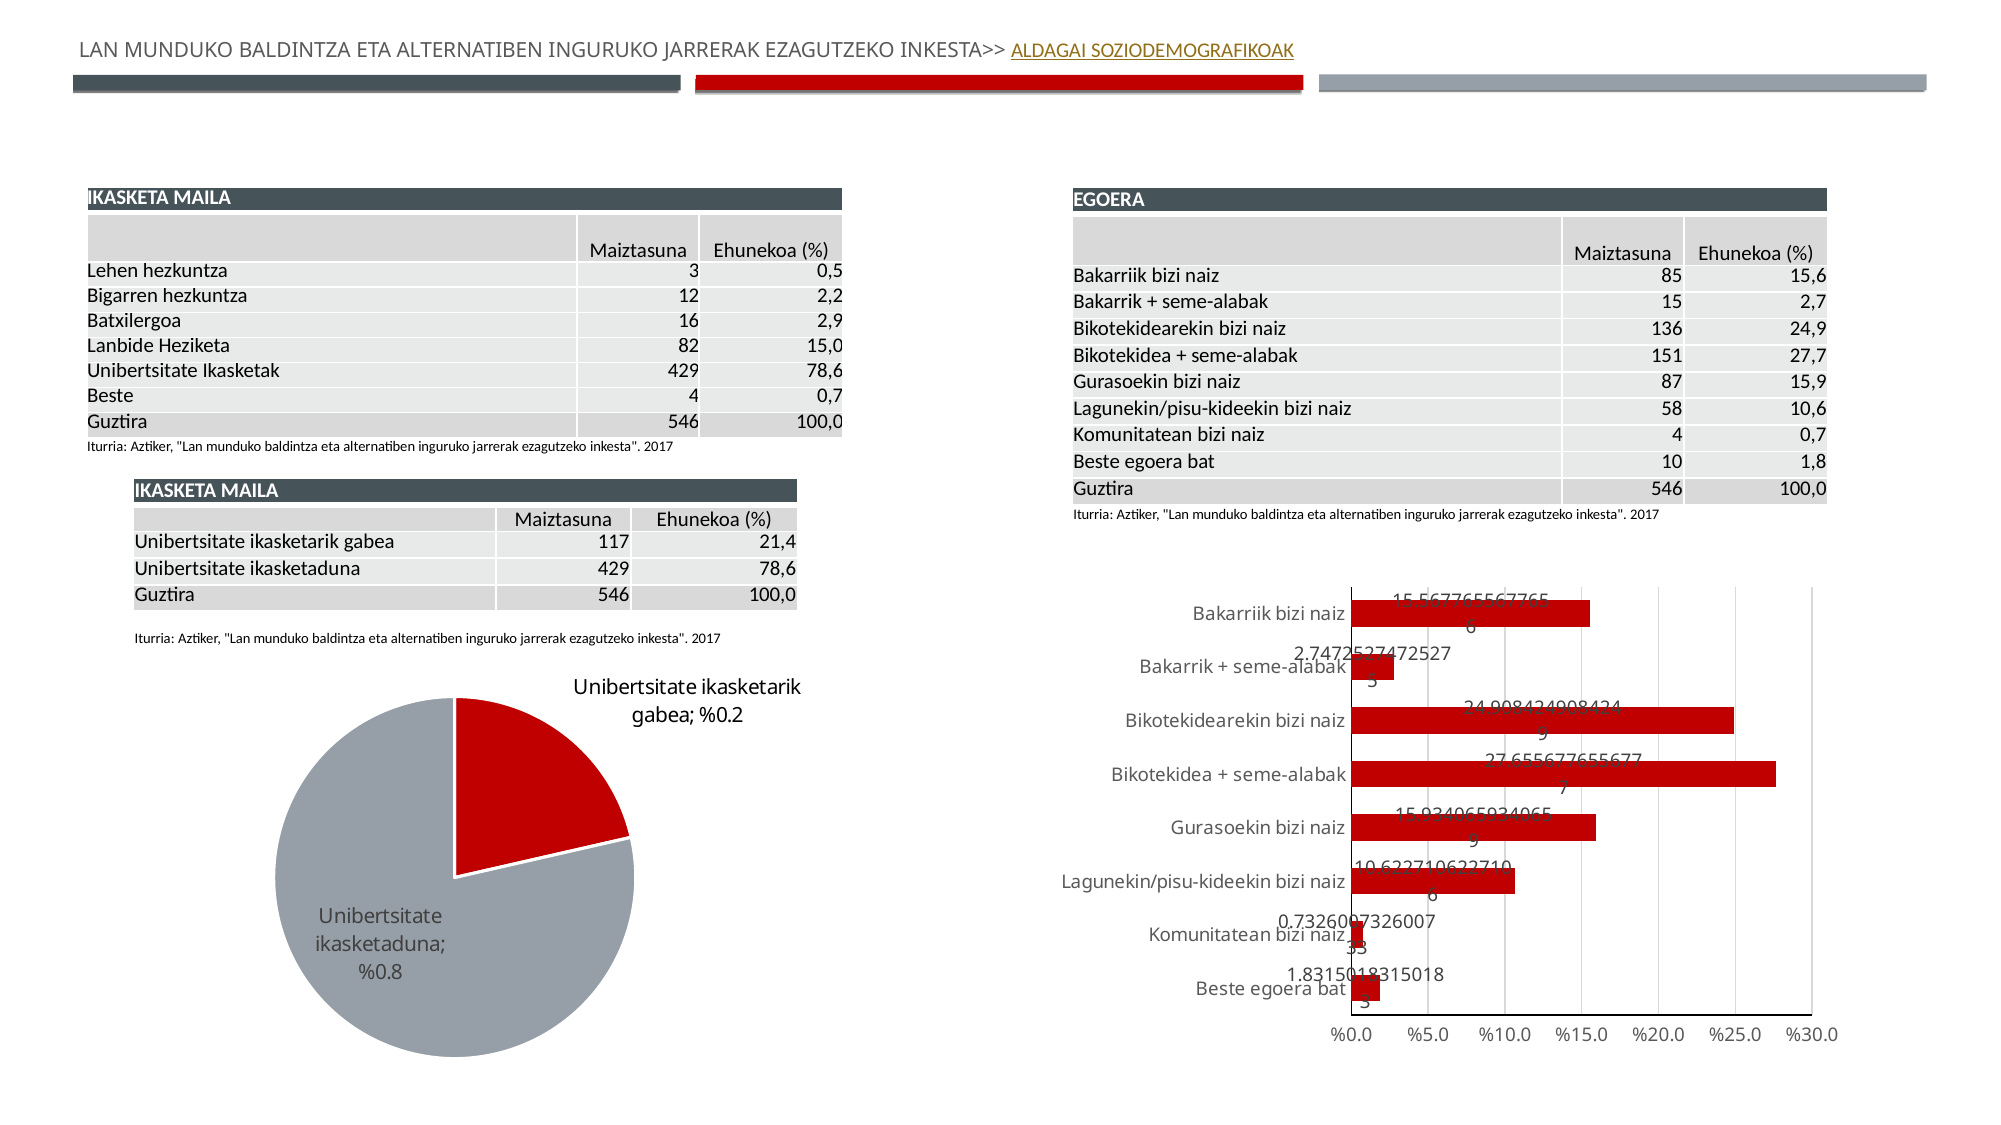

LAN MUNDUKO BALDINTZA ETA ALTERNATIBEN INGURUKO JARRERAK EZAGUTZEKO INKESTA>> ALDAGAI SOZIODEMOGRAFIKOAK
| IKASKETA MAILA | | |
| --- | --- | --- |
| | Maiztasuna | Ehunekoa (%) |
| Lehen hezkuntza | 3 | 0,5 |
| Bigarren hezkuntza | 12 | 2,2 |
| Batxilergoa | 16 | 2,9 |
| Lanbide Heziketa | 82 | 15,0 |
| Unibertsitate Ikasketak | 429 | 78,6 |
| Beste | 4 | 0,7 |
| Guztira | 546 | 100,0 |
| Iturria: Aztiker, "Lan munduko baldintza eta alternatiben inguruko jarrerak ezagutzeko inkesta". 2017 | | |
| EGOERA | | |
| --- | --- | --- |
| | Maiztasuna | Ehunekoa (%) |
| Bakarriik bizi naiz | 85 | 15,6 |
| Bakarrik + seme-alabak | 15 | 2,7 |
| Bikotekidearekin bizi naiz | 136 | 24,9 |
| Bikotekidea + seme-alabak | 151 | 27,7 |
| Gurasoekin bizi naiz | 87 | 15,9 |
| Lagunekin/pisu-kideekin bizi naiz | 58 | 10,6 |
| Komunitatean bizi naiz | 4 | 0,7 |
| Beste egoera bat | 10 | 1,8 |
| Guztira | 546 | 100,0 |
| Iturria: Aztiker, "Lan munduko baldintza eta alternatiben inguruko jarrerak ezagutzeko inkesta". 2017 | | |
| IKASKETA MAILA | | |
| --- | --- | --- |
| | Maiztasuna | Ehunekoa (%) |
| Unibertsitate ikasketarik gabea | 117 | 21,4 |
| Unibertsitate ikasketaduna | 429 | 78,6 |
| Guztira | 546 | 100,0 |
| Iturria: Aztiker, "Lan munduko baldintza eta alternatiben inguruko jarrerak ezagutzeko inkesta". 2017 | | |
### Chart
| Category | |
|---|---|
| Beste egoera bat | 1.83150183150183 |
| Komunitatean bizi naiz | 0.732600732600733 |
| Lagunekin/pisu-kideekin bizi naiz | 10.6227106227106 |
| Gurasoekin bizi naiz | 15.9340659340659 |
| Bikotekidea + seme-alabak | 27.6556776556777 |
| Bikotekidearekin bizi naiz | 24.9084249084249 |
| Bakarrik + seme-alabak | 2.74725274725275 |
| Bakarriik bizi naiz | 15.5677655677656 |
### Chart
| Category | |
|---|---|
| Unibertsitate ikasketarik gabea | 21.4285714285714 |
| Unibertsitate ikasketaduna | 78.5714285714286 |